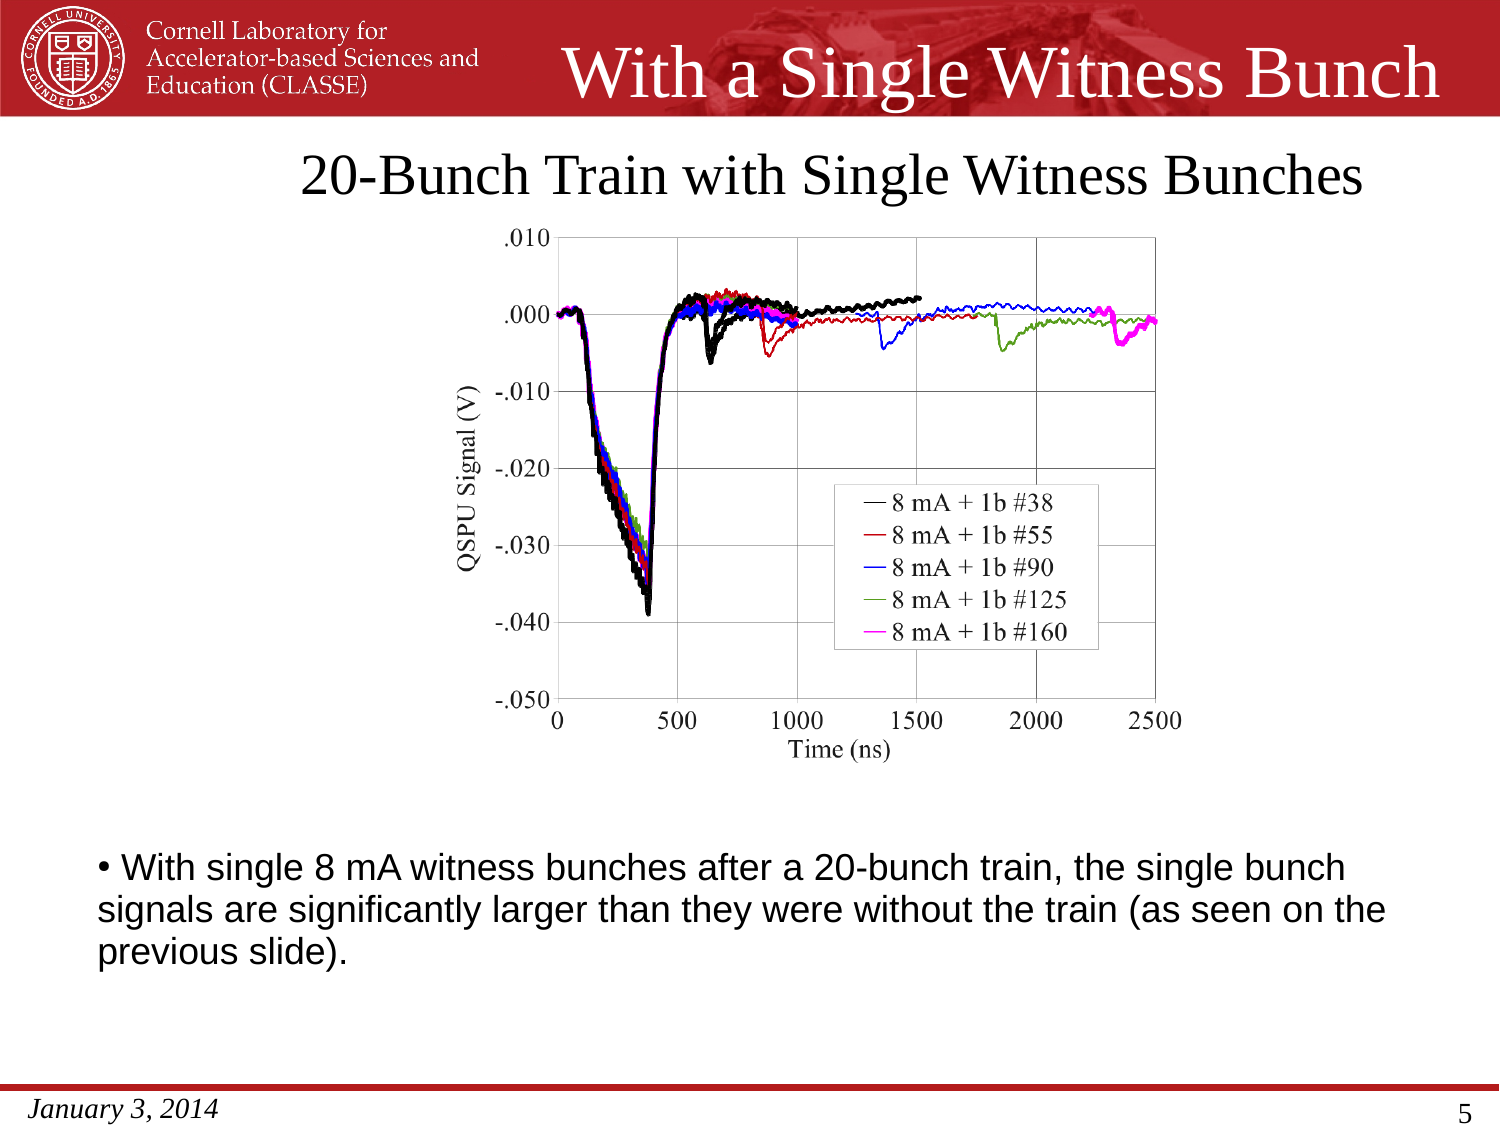

With a Single Witness Bunch
#
20-Bunch Train with Single Witness Bunches
 With single 8 mA witness bunches after a 20-bunch train, the single bunch signals are significantly larger than they were without the train (as seen on the previous slide).
January 3, 2014